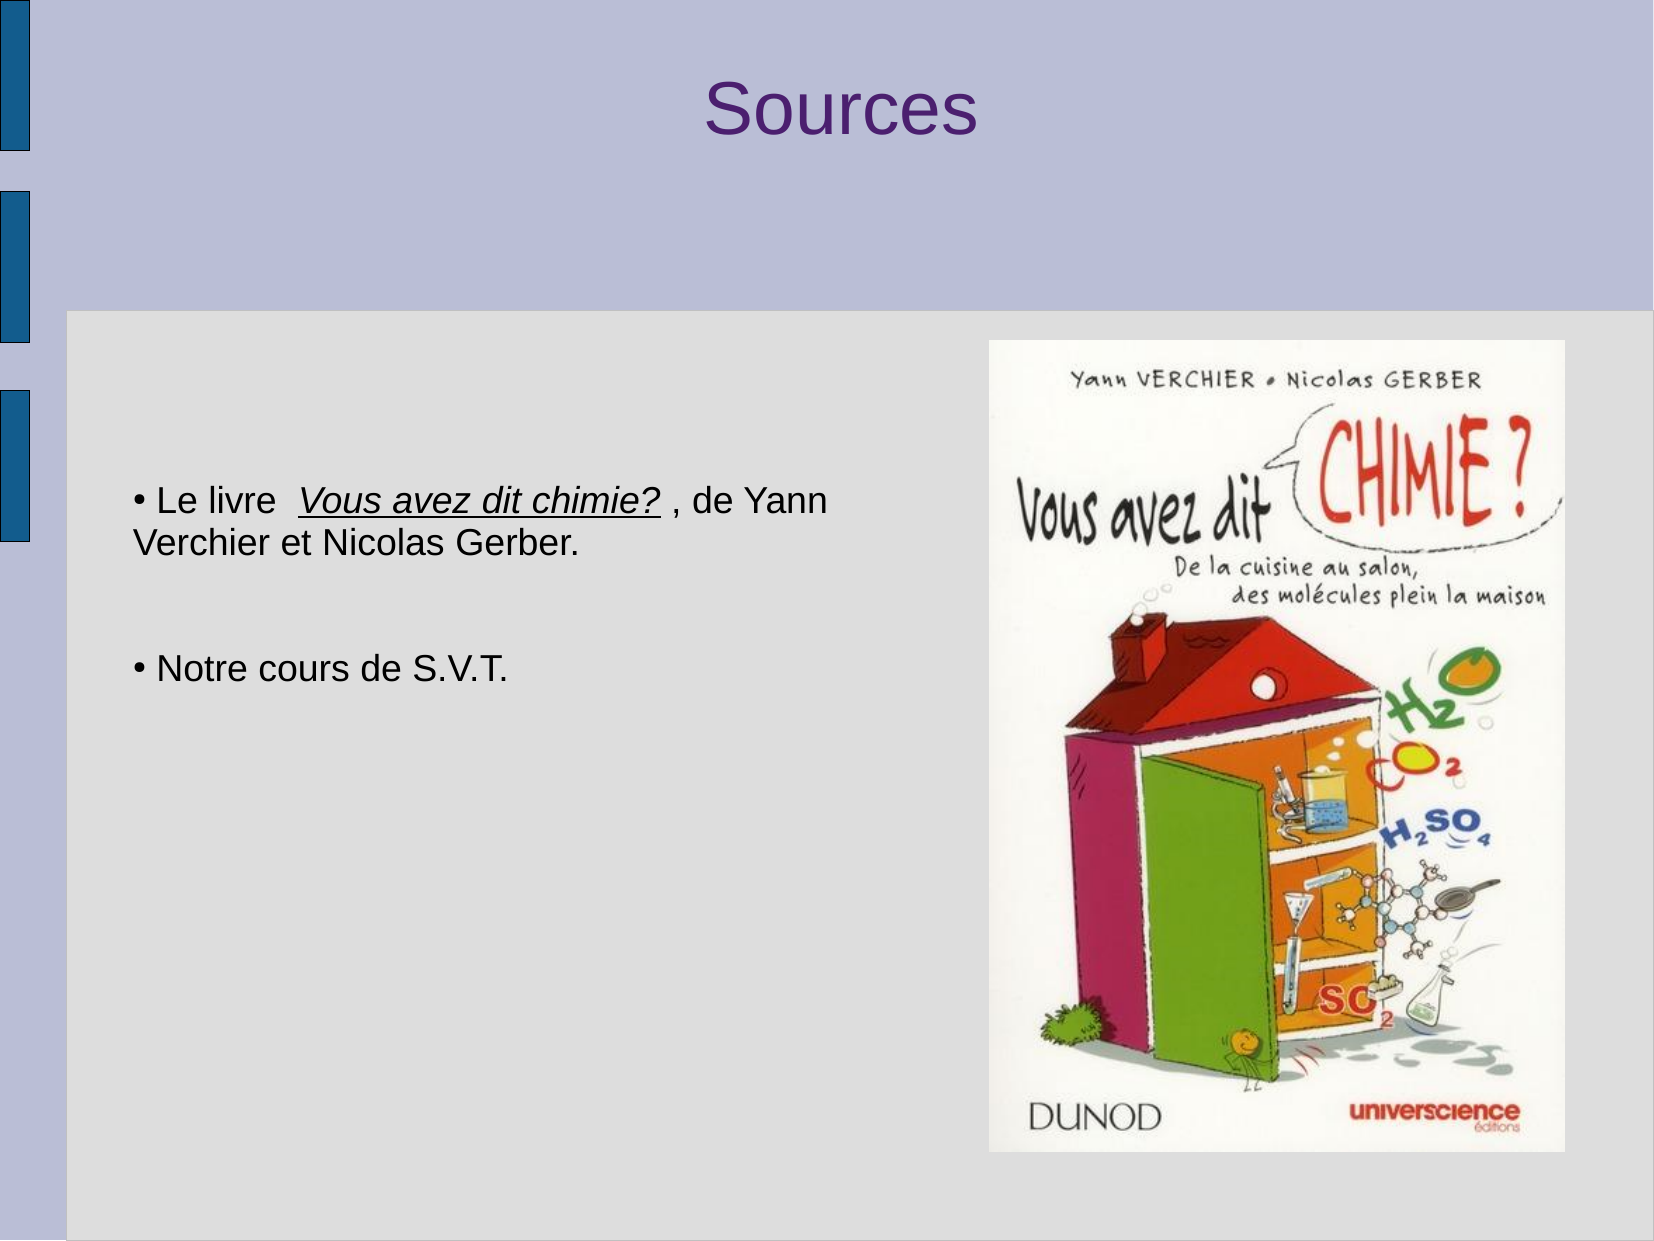

Sources
 Le livre  Vous avez dit chimie? , de Yann Verchier et Nicolas Gerber.
 Notre cours de S.V.T.